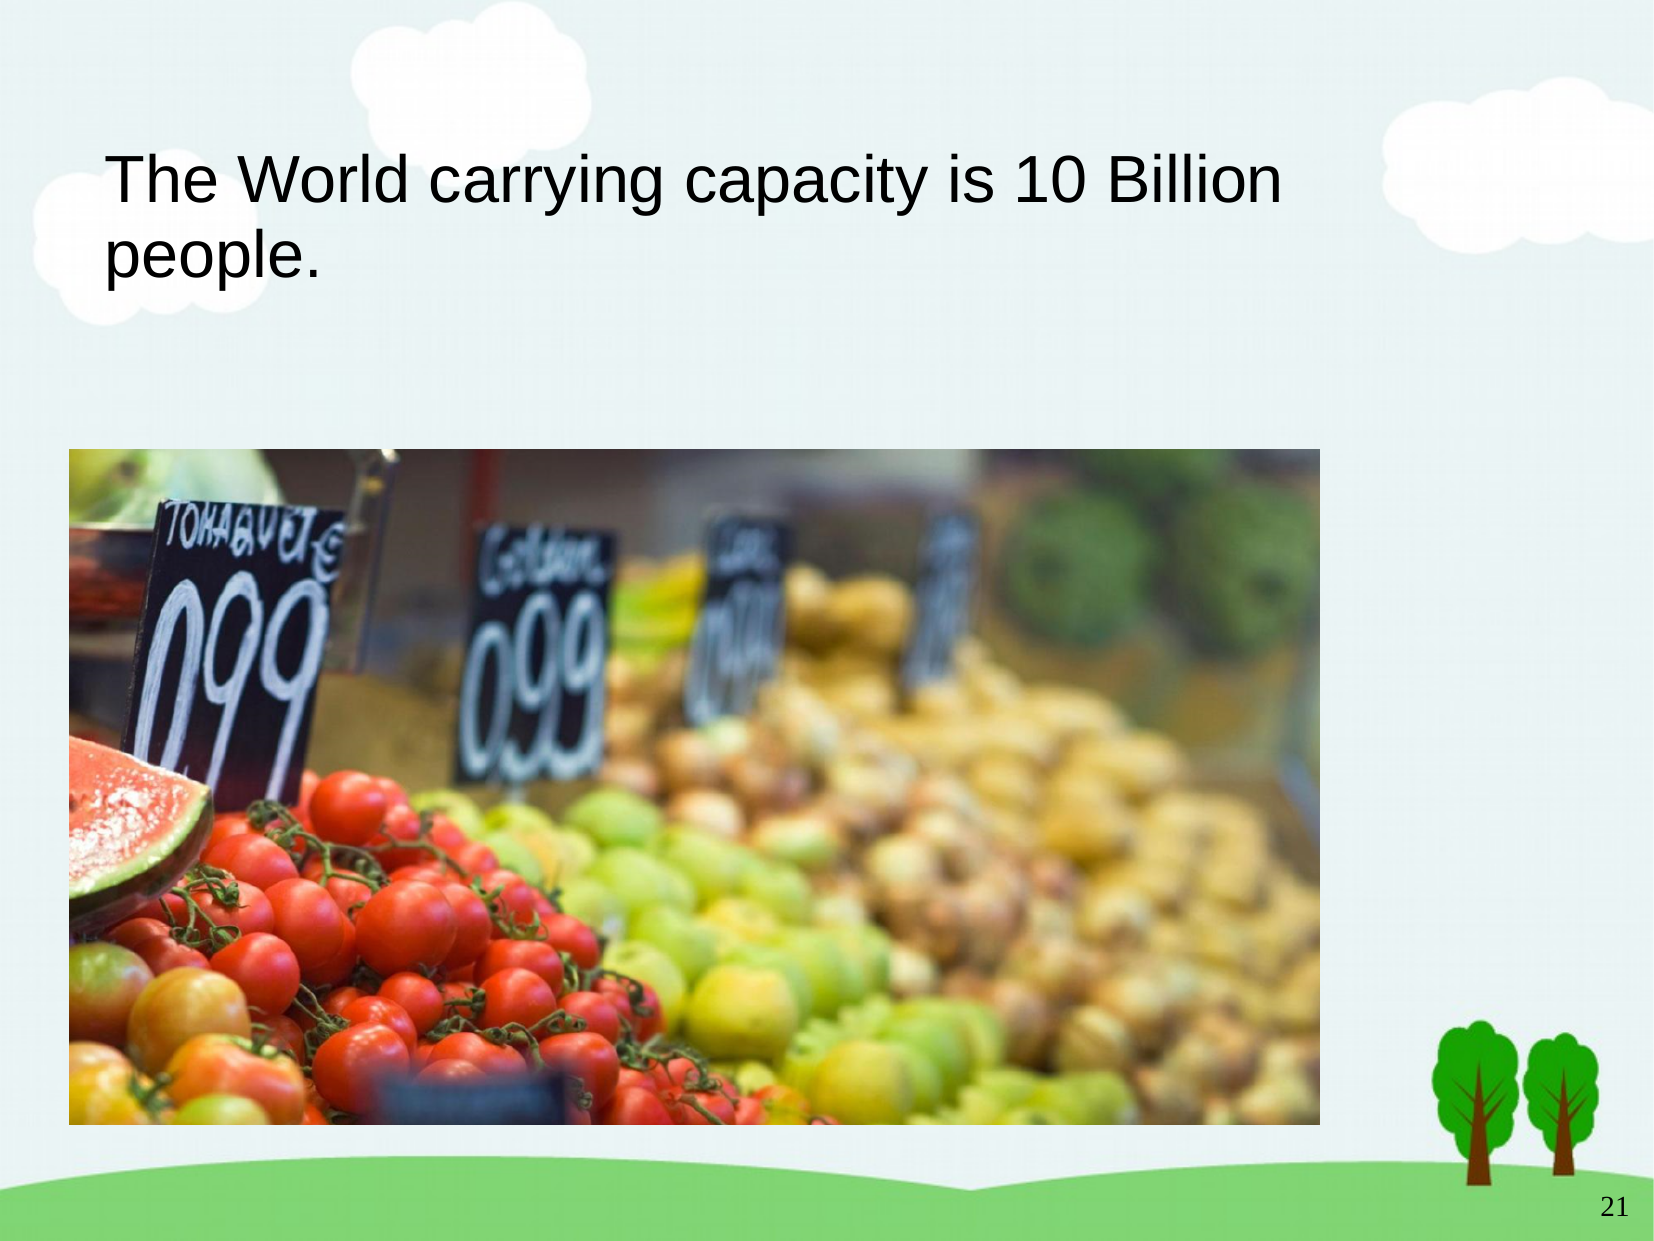

The World carrying capacity is 10 Billion people.
21